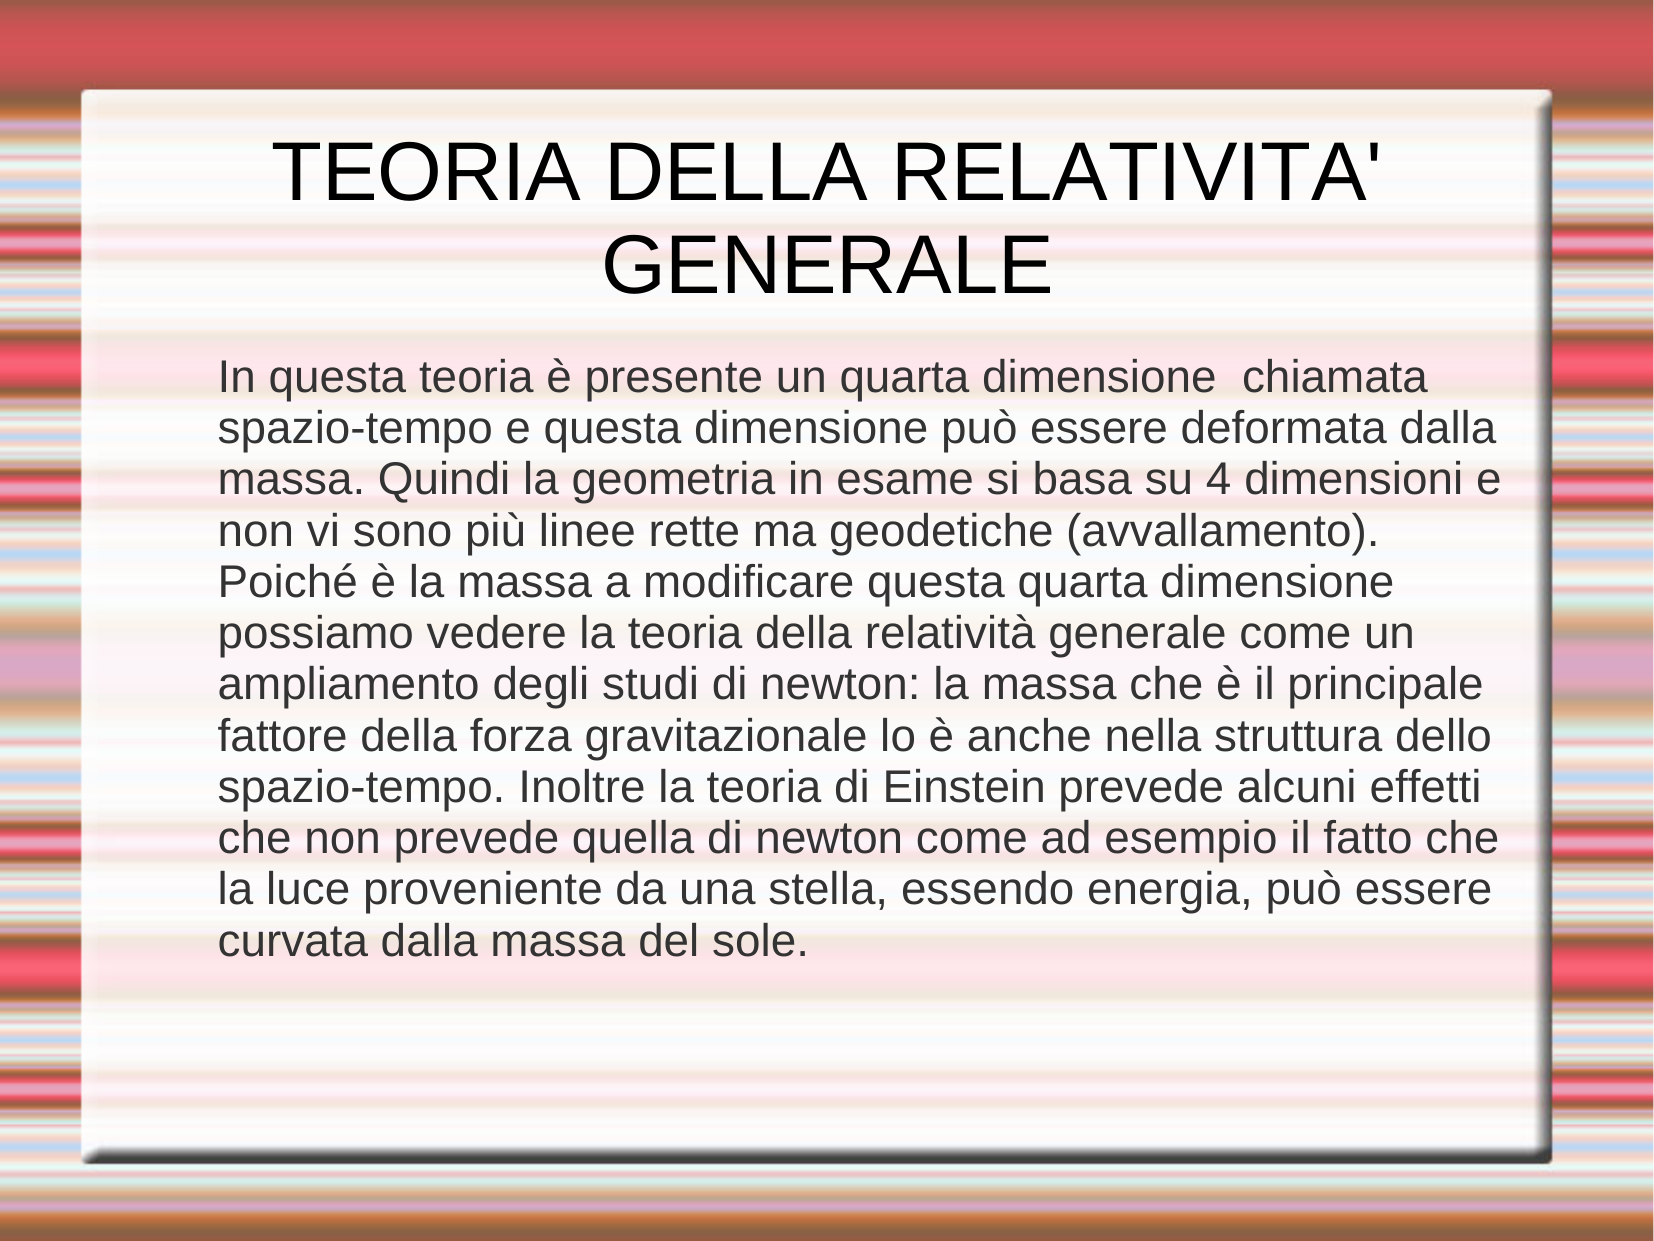

# TEORIA DELLA RELATIVITA' GENERALE
In questa teoria è presente un quarta dimensione chiamata spazio-tempo e questa dimensione può essere deformata dalla massa. Quindi la geometria in esame si basa su 4 dimensioni e non vi sono più linee rette ma geodetiche (avvallamento). Poiché è la massa a modificare questa quarta dimensione possiamo vedere la teoria della relatività generale come un ampliamento degli studi di newton: la massa che è il principale fattore della forza gravitazionale lo è anche nella struttura dello spazio-tempo. Inoltre la teoria di Einstein prevede alcuni effetti che non prevede quella di newton come ad esempio il fatto che la luce proveniente da una stella, essendo energia, può essere curvata dalla massa del sole.